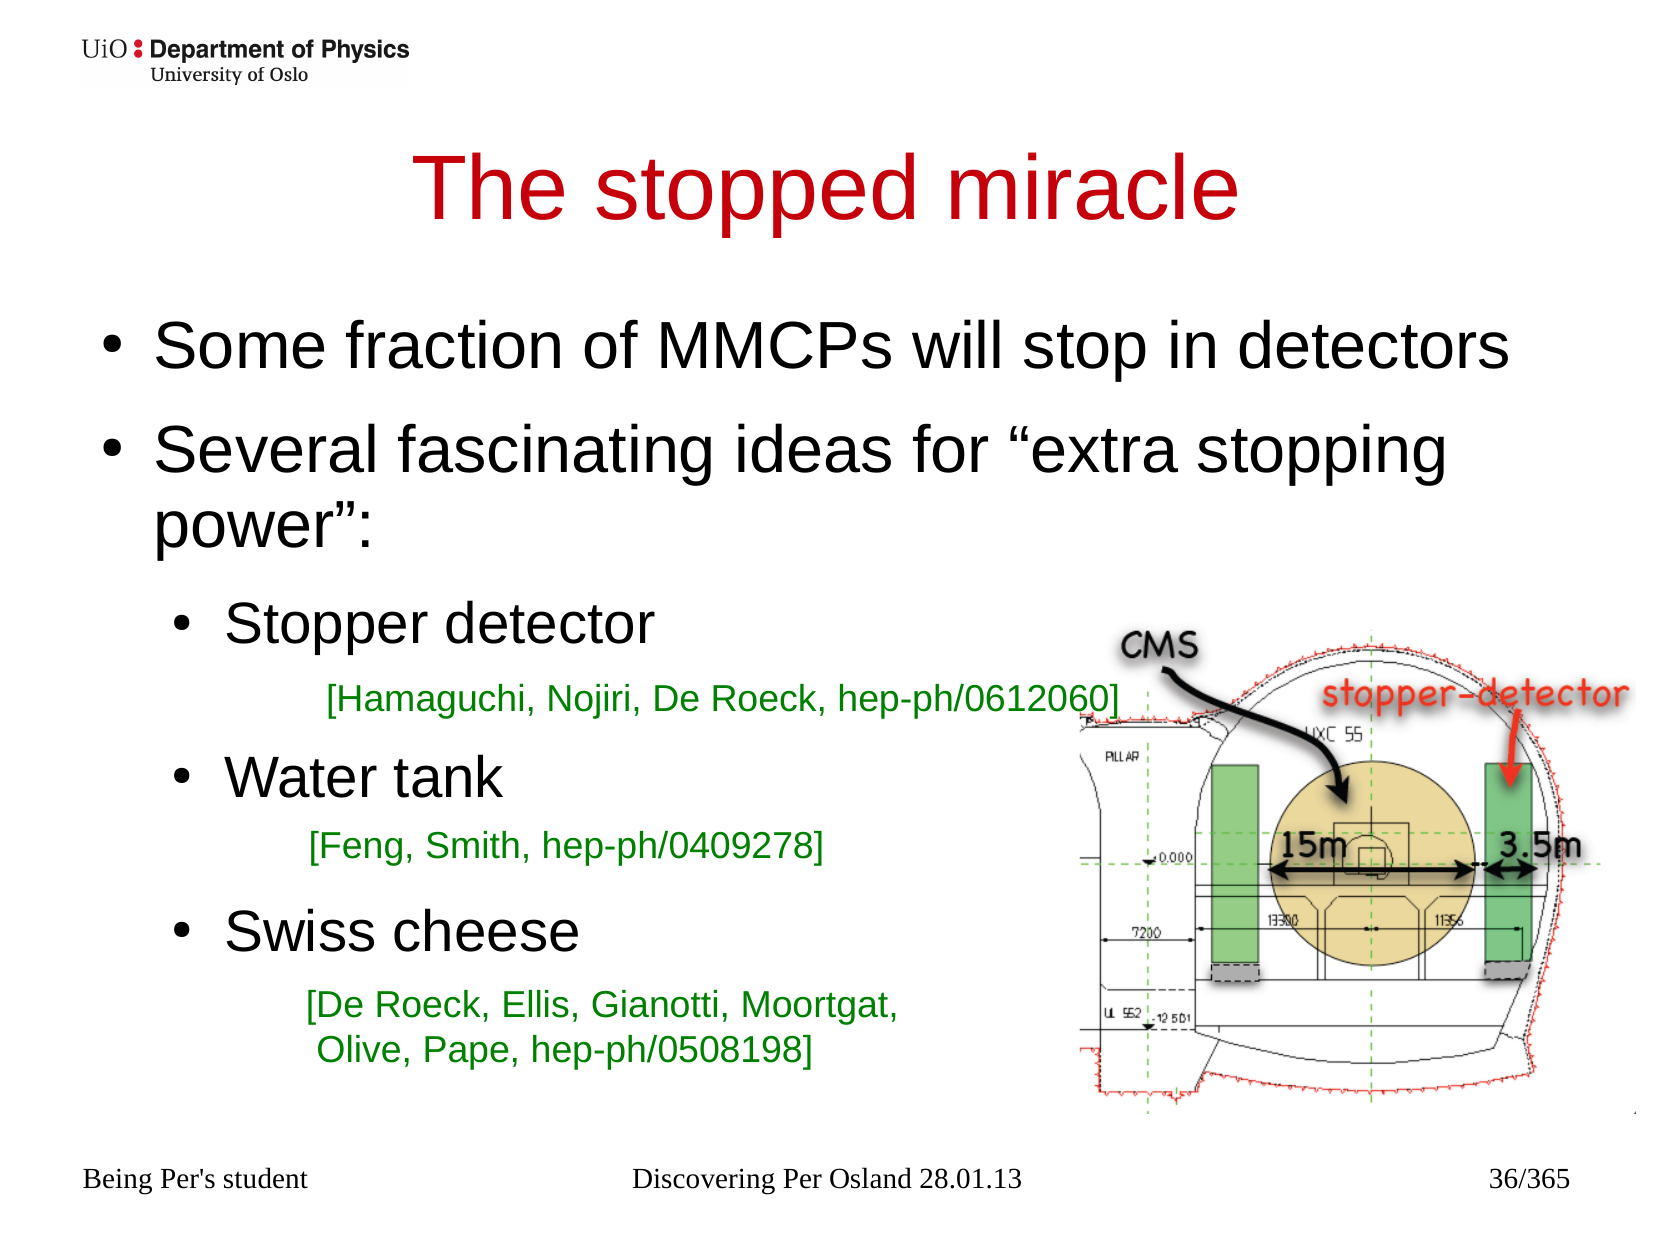

# The stopped miracle
Some fraction of MMCPs will stop in detectors
Several fascinating ideas for “extra stopping power”:
Stopper detector
Water tank
Swiss cheese
[Hamaguchi, Nojiri, De Roeck, hep-ph/0612060]
[Feng, Smith, hep-ph/0409278]
[De Roeck, Ellis, Gianotti, Moortgat,
 Olive, Pape, hep-ph/0508198]
Being Per's student
Discovering Per Osland 28.01.13
36